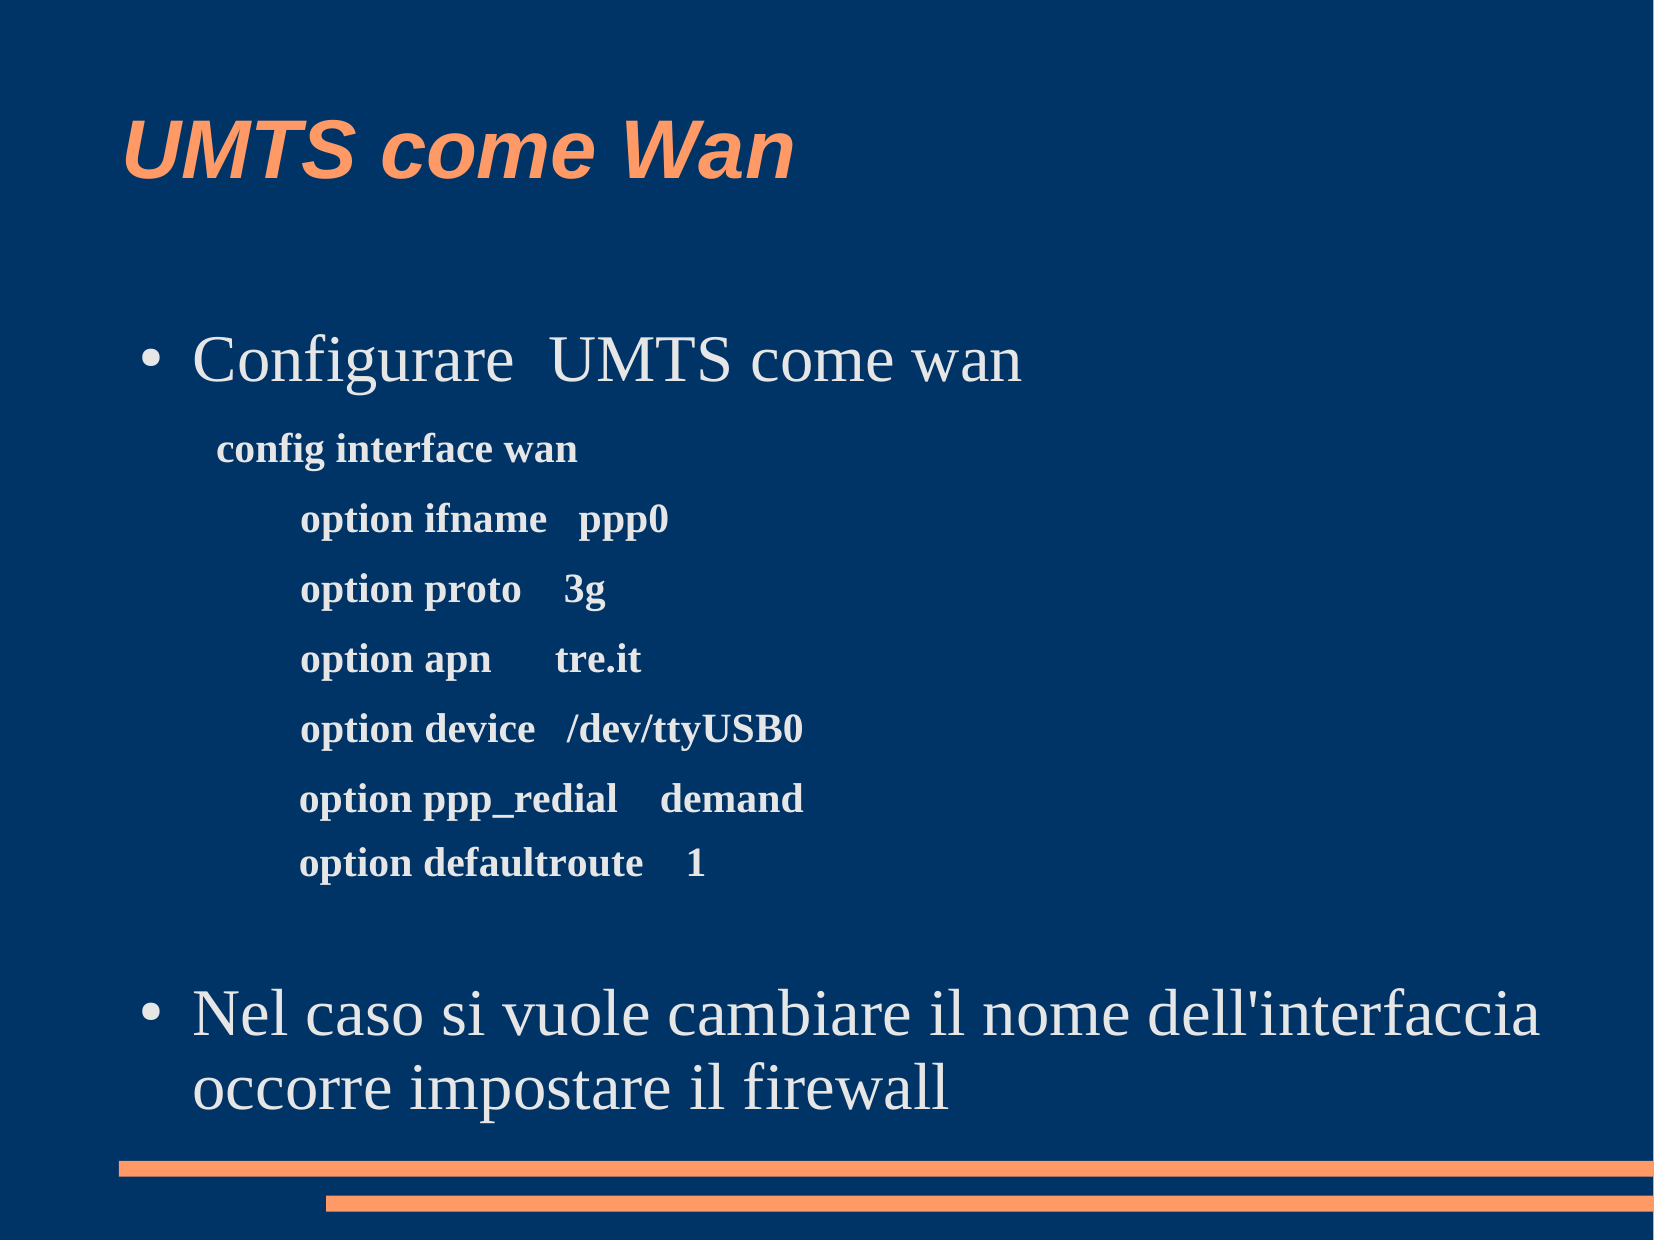

# UMTS come Wan
Configurare UMTS come wan
config interface wan
 option ifname ppp0
 option proto 3g
 option apn tre.it
 option device /dev/ttyUSB0
option ppp_redial demand
option defaultroute 1
Nel caso si vuole cambiare il nome dell'interfaccia occorre impostare il firewall